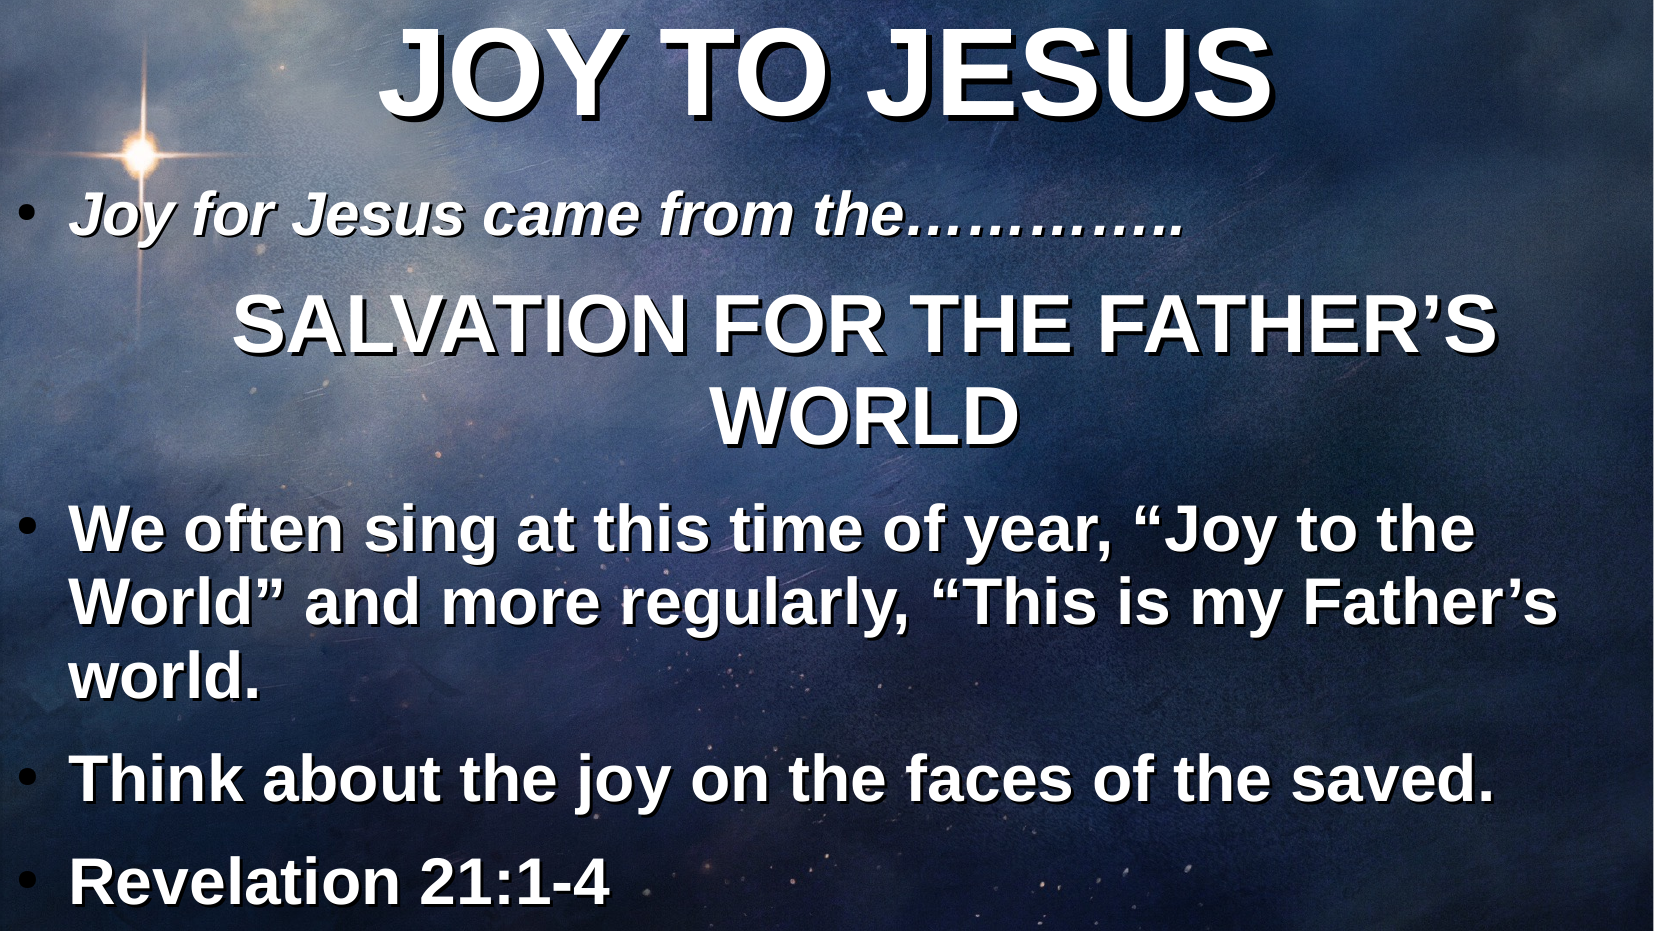

# JOY TO JESUS
Joy for Jesus came from the…………..
SALVATION FOR THE FATHER’S WORLD
We often sing at this time of year, “Joy to the World” and more regularly, “This is my Father’s world.
Think about the joy on the faces of the saved.
Revelation 21:1-4